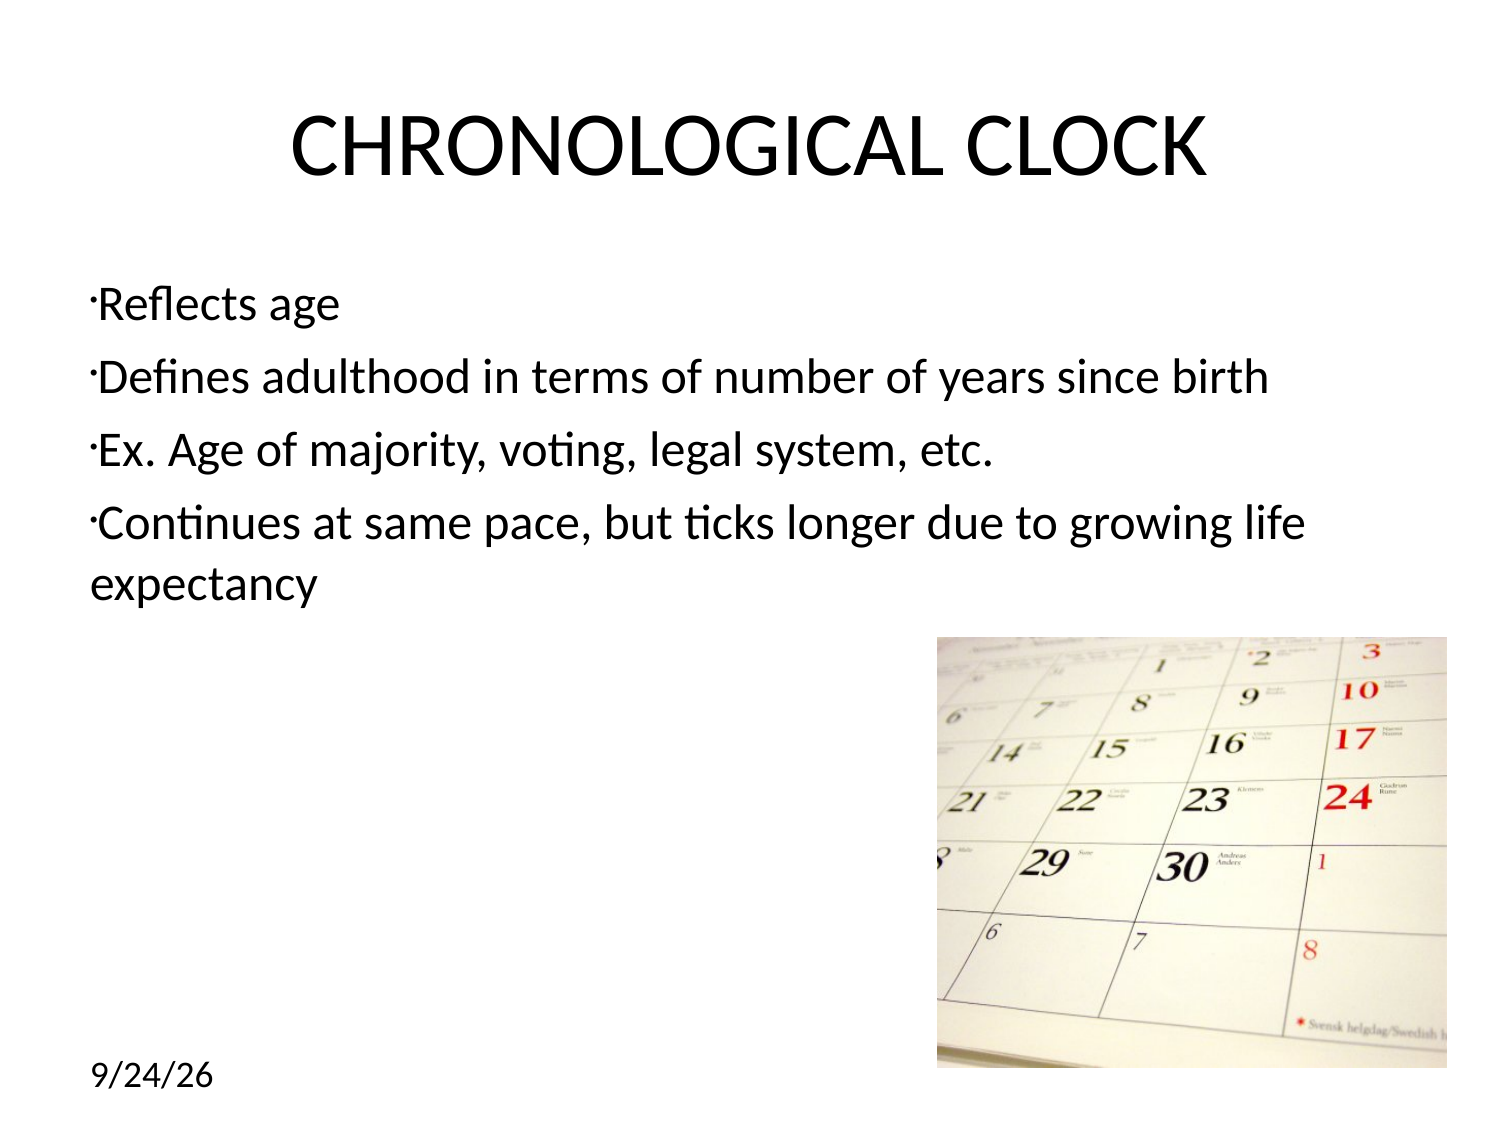

# CHRONOLOGICAL CLOCK
Reflects age
Defines adulthood in terms of number of years since birth
Ex. Age of majority, voting, legal system, etc.
Continues at same pace, but ticks longer due to growing life expectancy